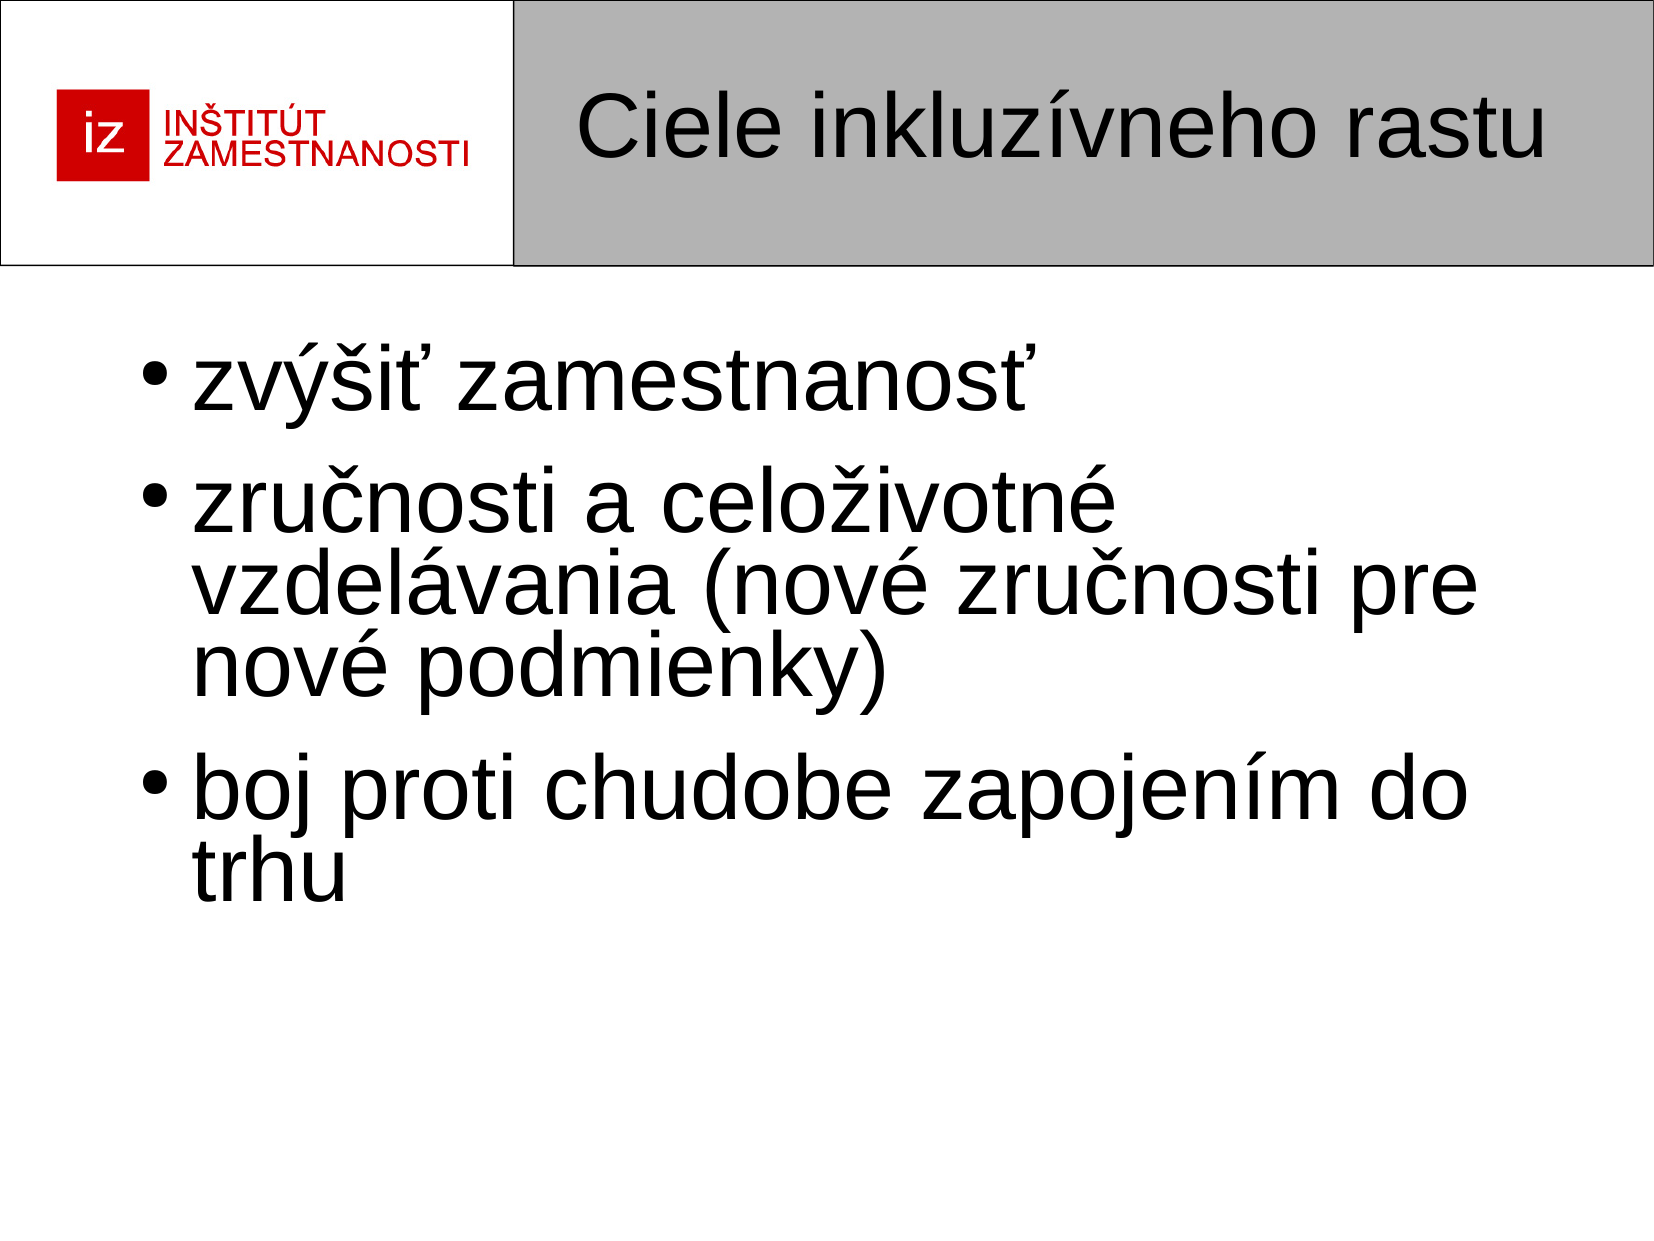

# Ciele inkluzívneho rastu
zvýšiť zamestnanosť
zručnosti a celoživotné vzdelávania (nové zručnosti pre nové podmienky)
boj proti chudobe zapojením do trhu